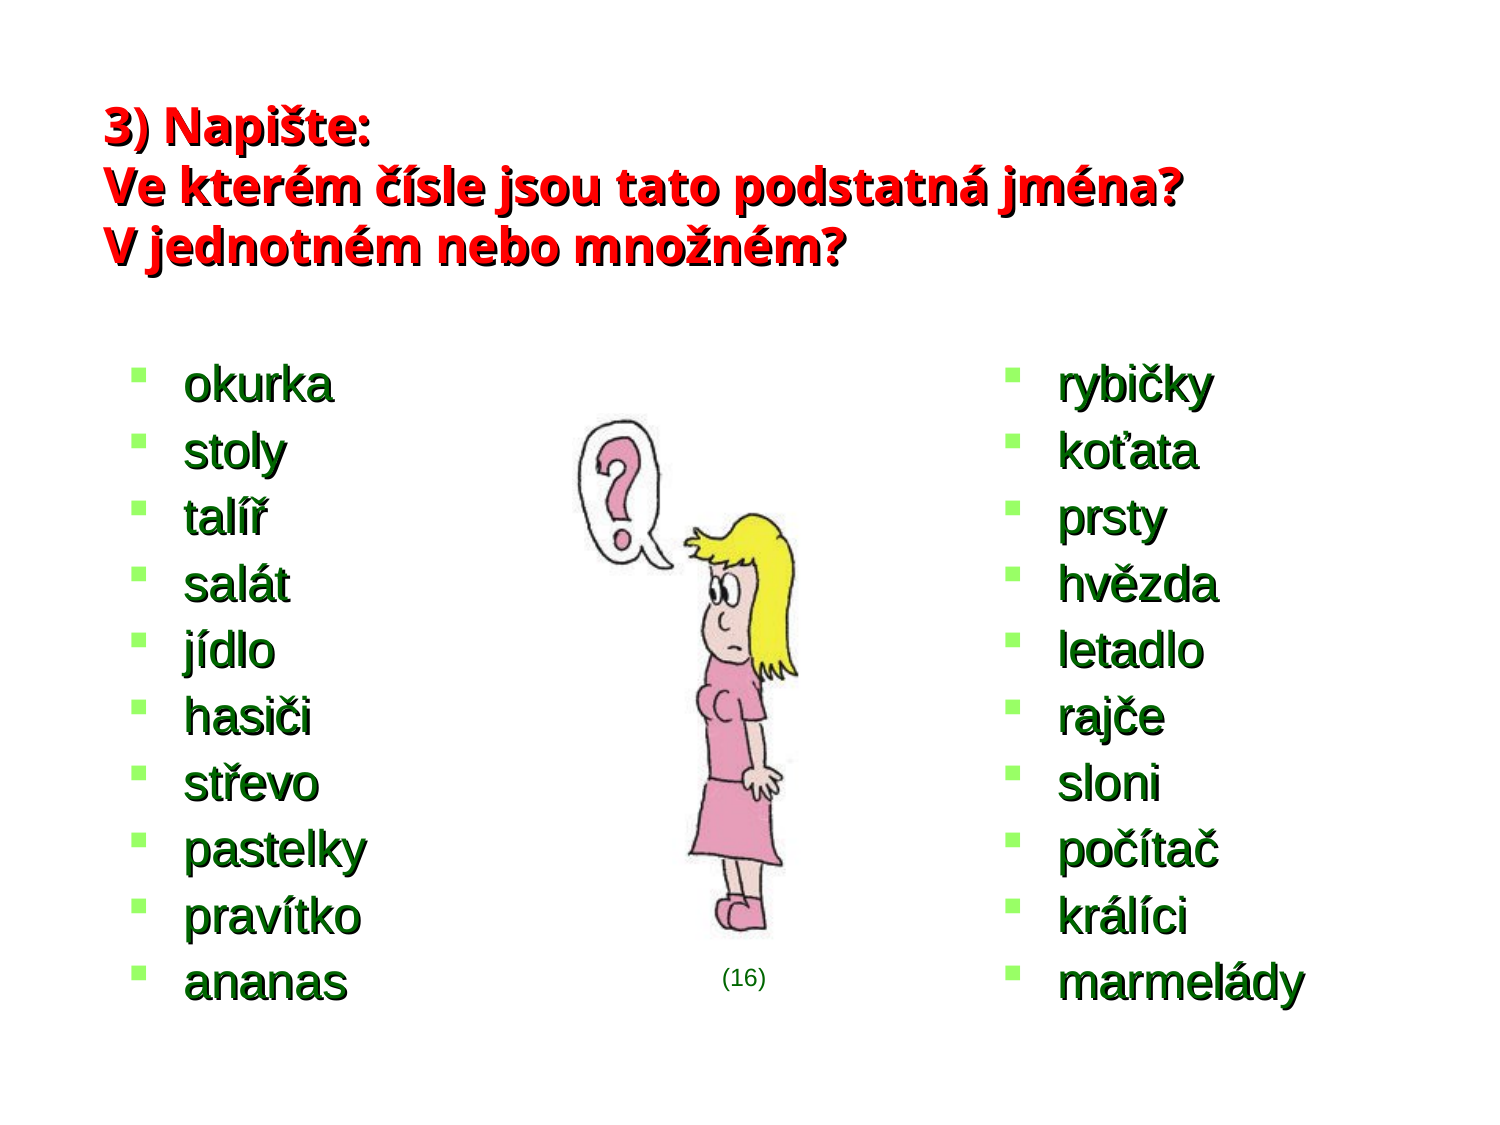

# 3) Napište: Ve kterém čísle jsou tato podstatná jména? V jednotném nebo množném?
okurka
stoly
talíř
salát
jídlo
hasiči
střevo
pastelky
pravítko
ananas
rybičky
koťata
prsty
hvězda
letadlo
rajče
sloni
počítač
králíci
marmelády
(16)